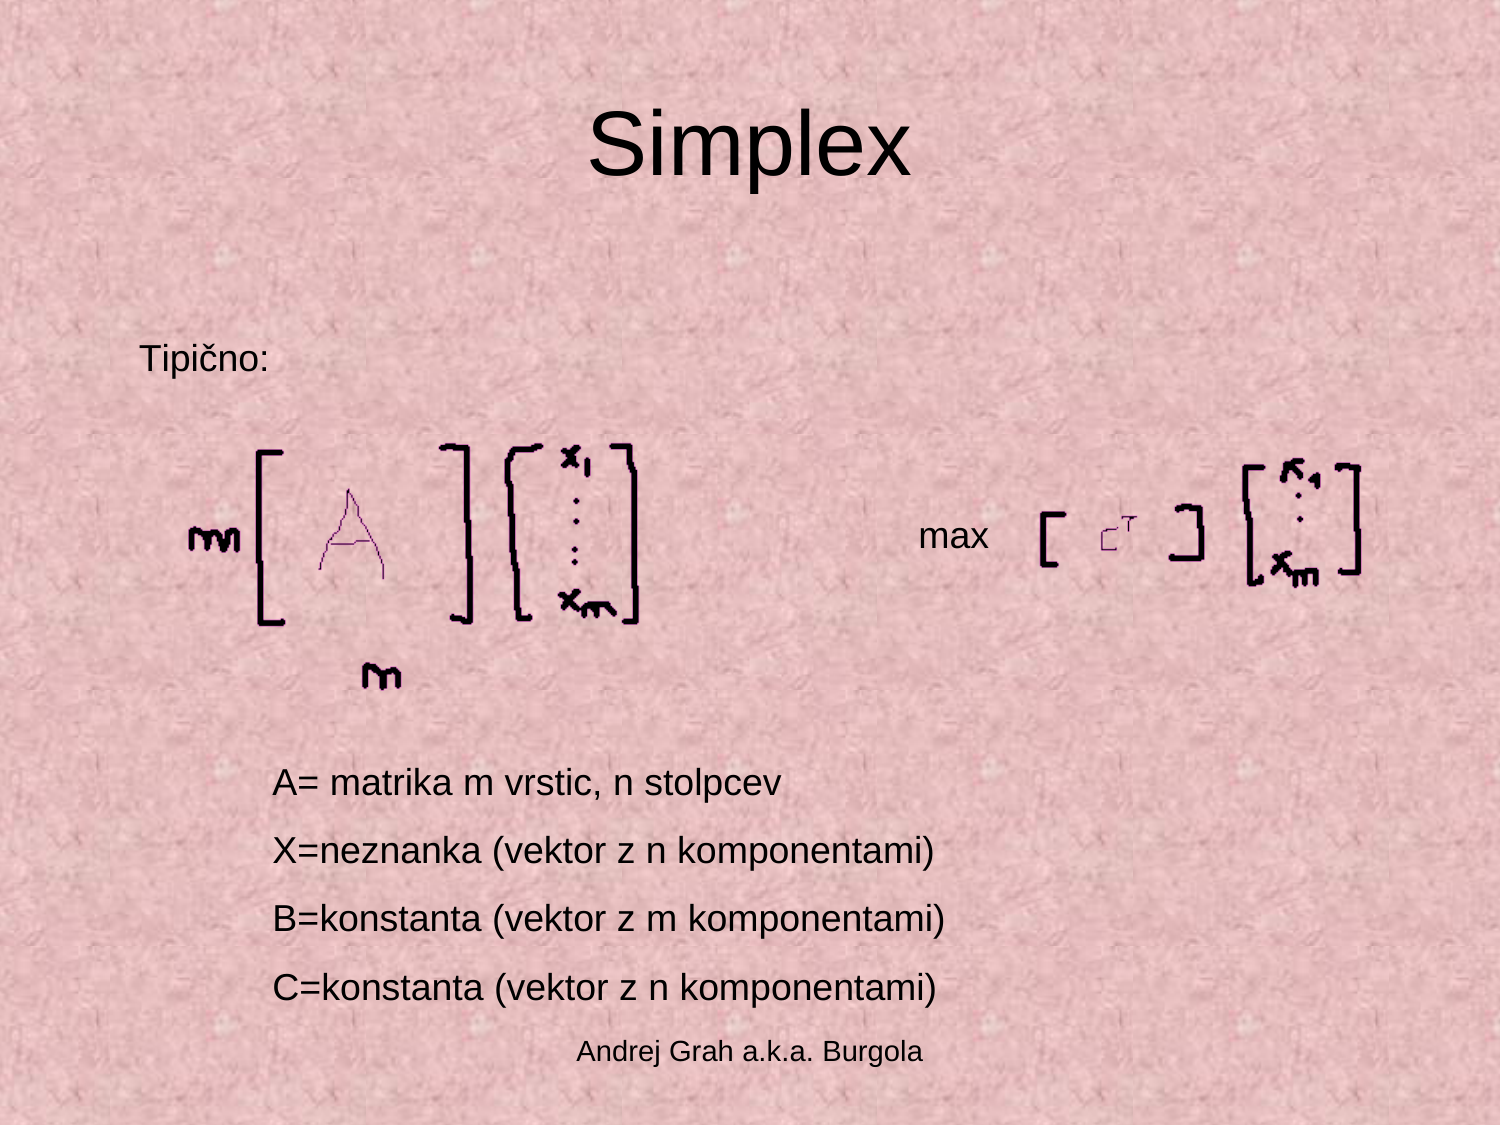

# Simplex
Tipično:
max
A= matrika m vrstic, n stolpcev
X=neznanka (vektor z n komponentami)
B=konstanta (vektor z m komponentami)
C=konstanta (vektor z n komponentami)
Andrej Grah a.k.a. Burgola